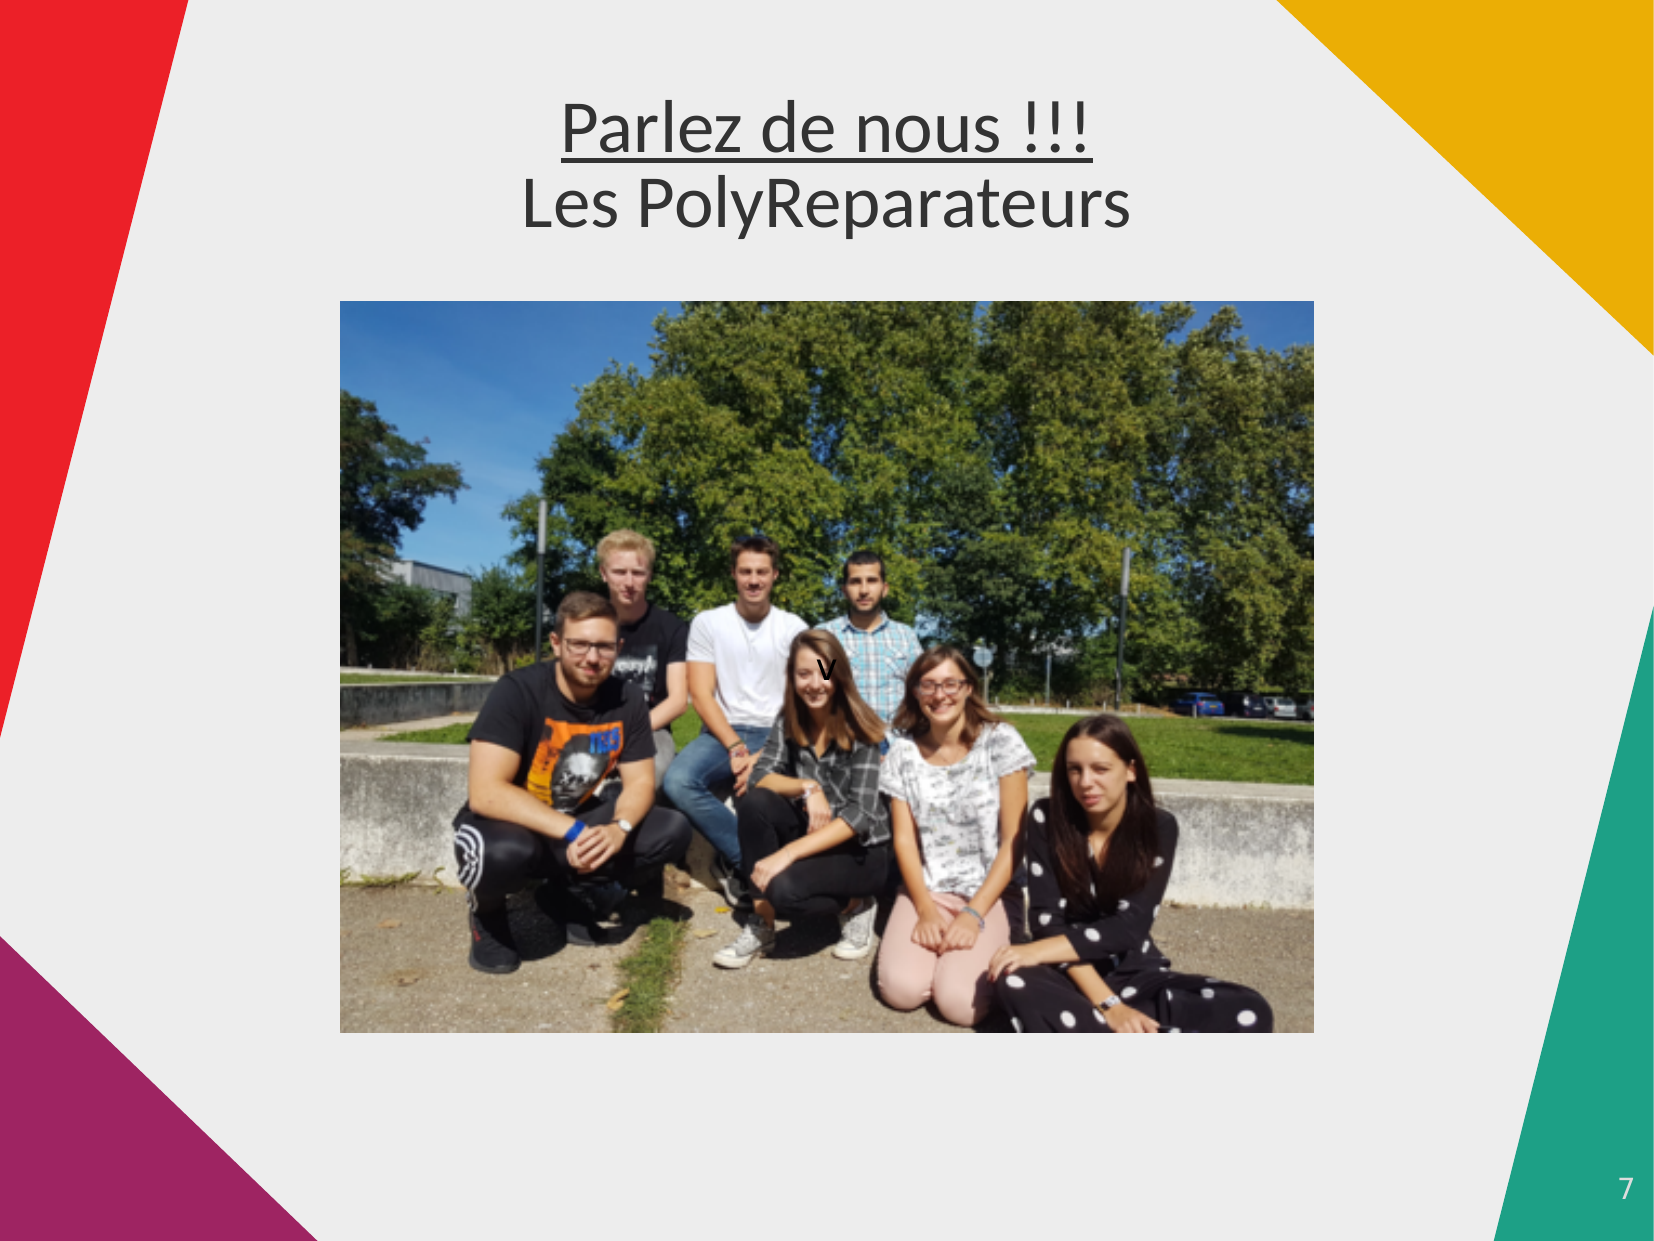

# Parlez de nous !!! Les PolyReparateurs
7